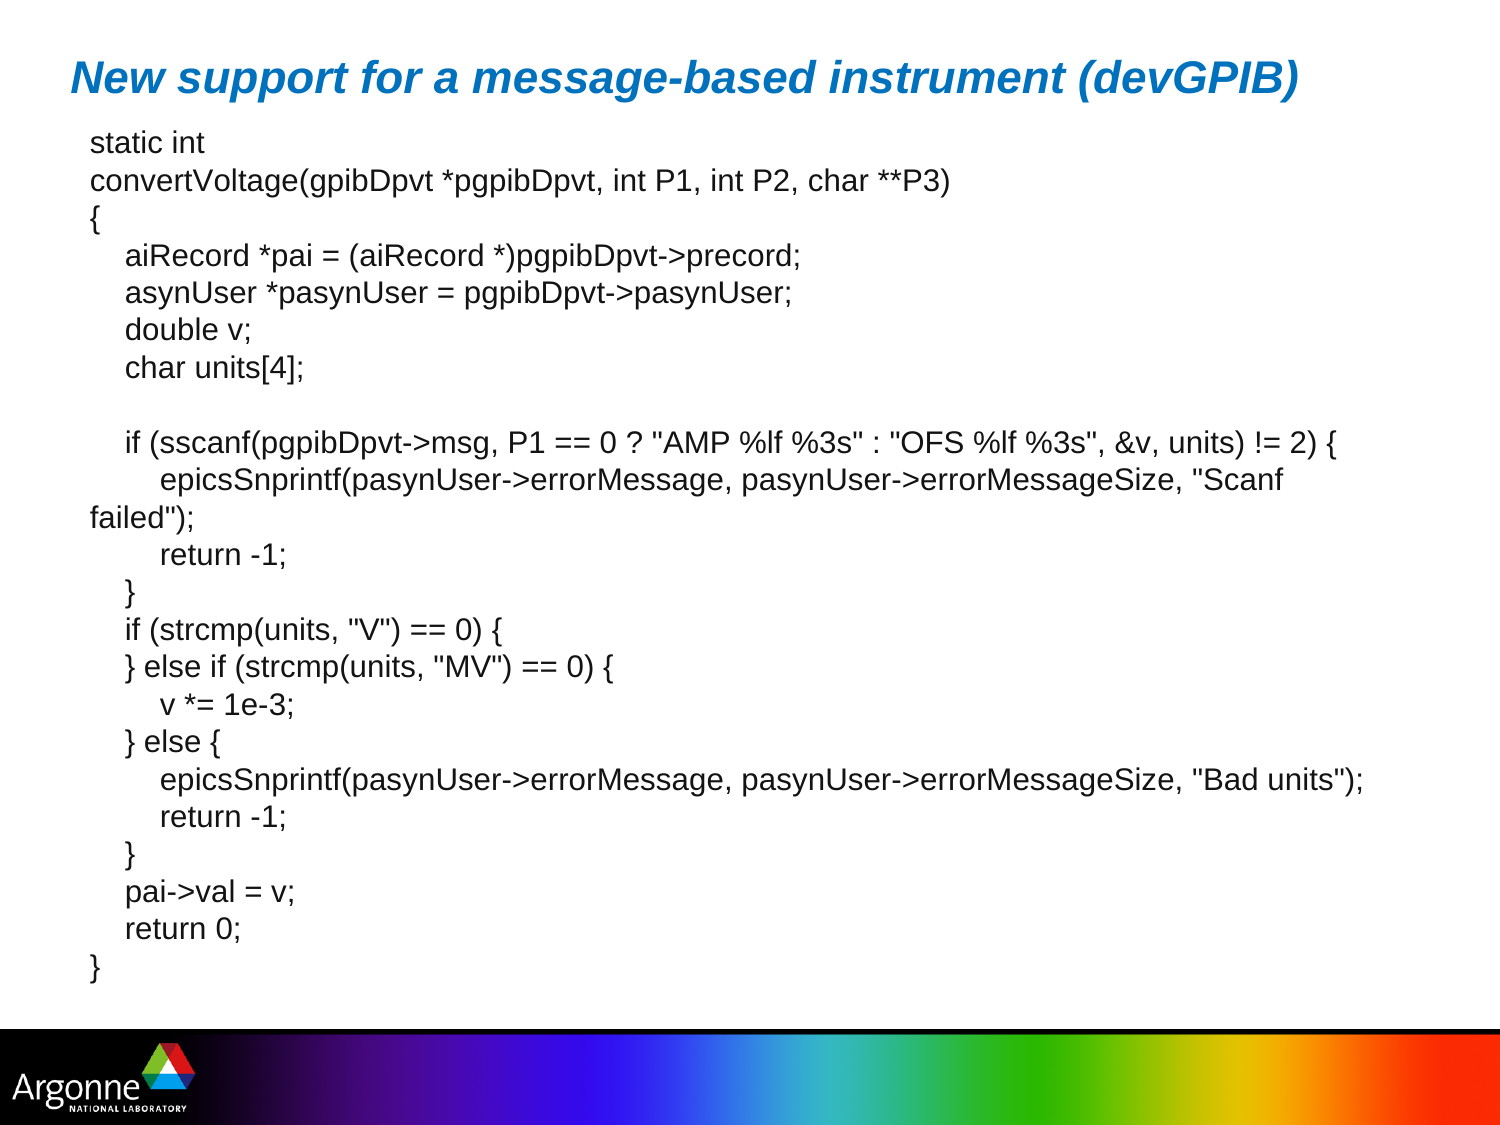

# New support for a message-based instrument (devGPIB)
static int
convertVoltage(gpibDpvt *pgpibDpvt, int P1, int P2, char **P3)
{
 aiRecord *pai = (aiRecord *)pgpibDpvt->precord;
 asynUser *pasynUser = pgpibDpvt->pasynUser;
 double v;
 char units[4];
 if (sscanf(pgpibDpvt->msg, P1 == 0 ? "AMP %lf %3s" : "OFS %lf %3s", &v, units) != 2) {
 epicsSnprintf(pasynUser->errorMessage, pasynUser->errorMessageSize, "Scanf failed");
 return -1;
 }
 if (strcmp(units, "V") == 0) {
 } else if (strcmp(units, "MV") == 0) {
 v *= 1e-3;
 } else {
 epicsSnprintf(pasynUser->errorMessage, pasynUser->errorMessageSize, "Bad units");
 return -1;
 }
 pai->val = v;
 return 0;
}